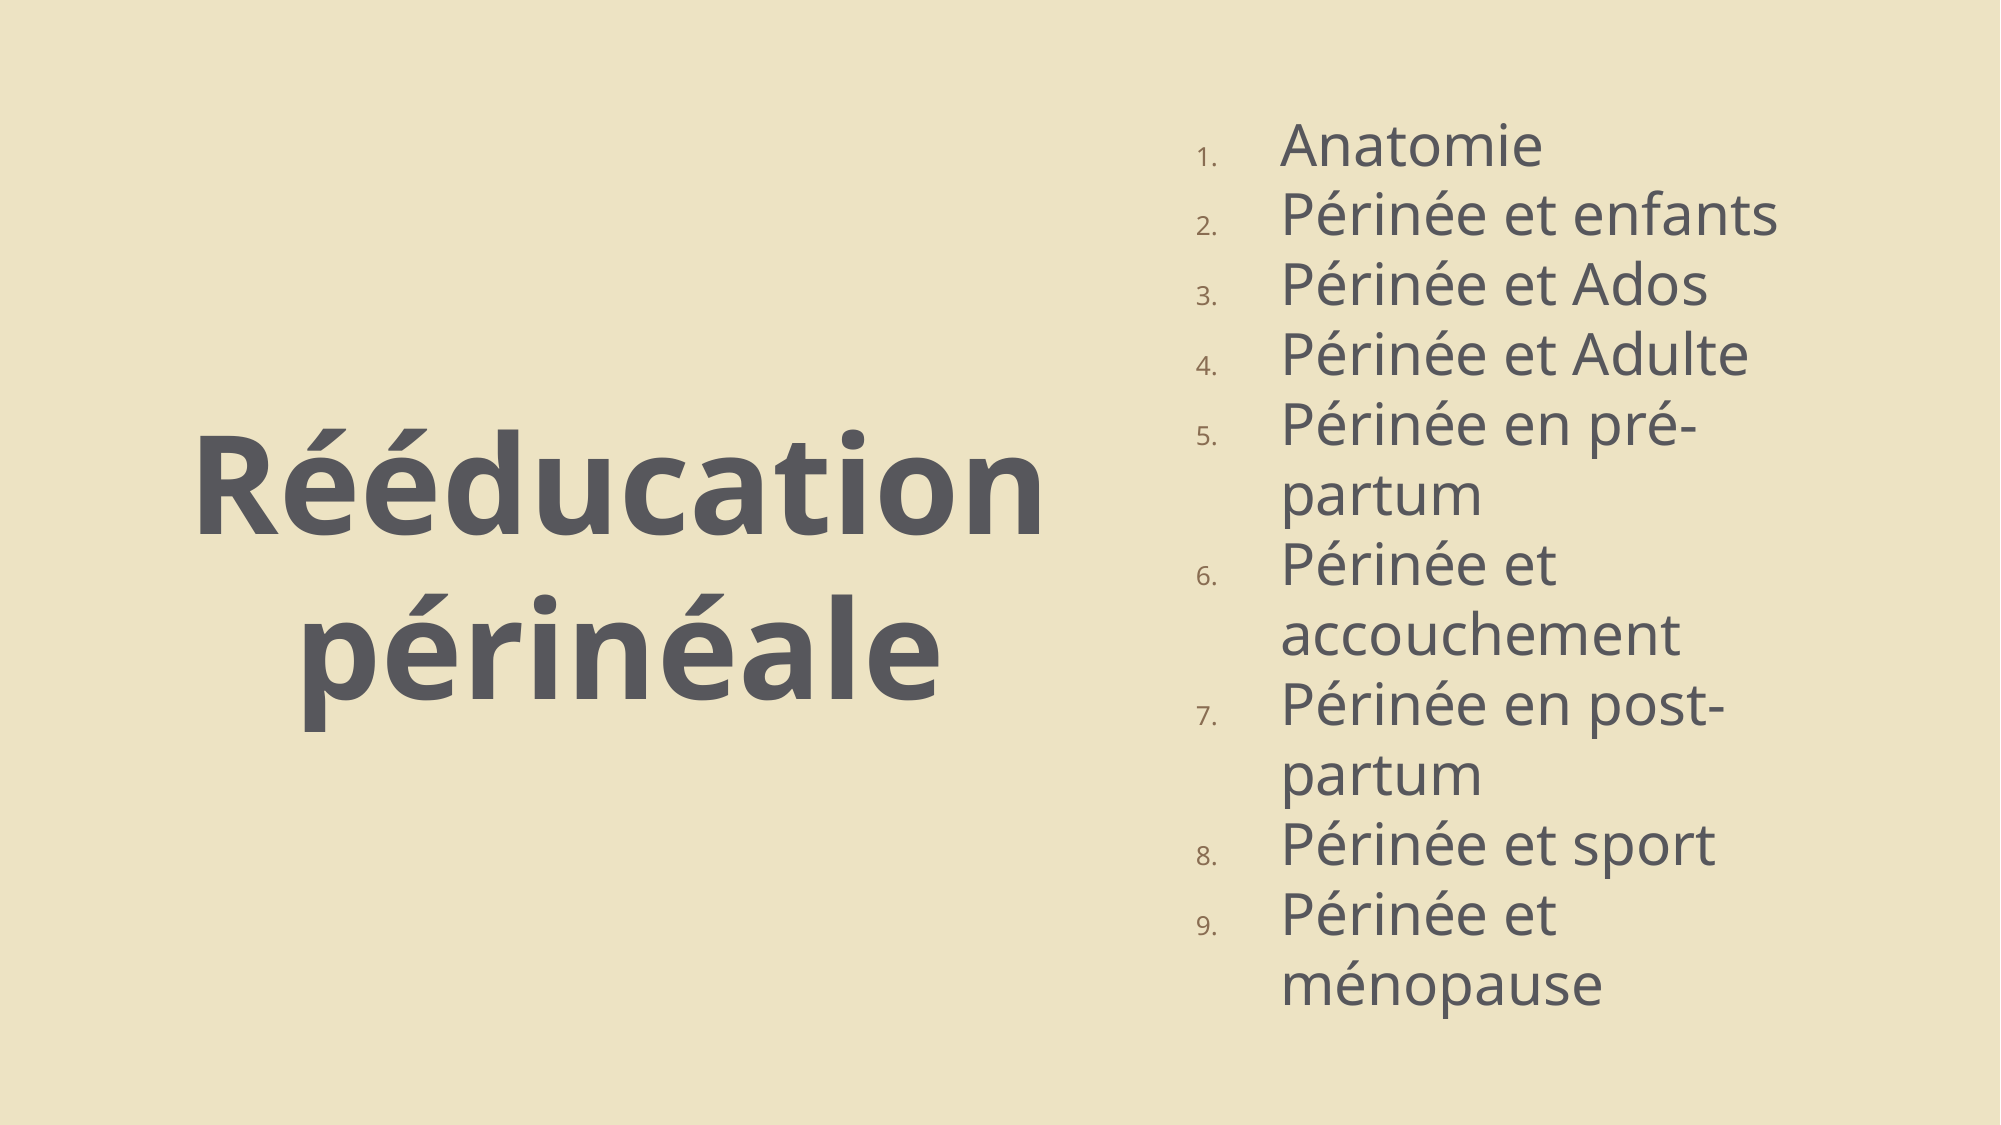

# Rééducation périnéale
Anatomie
Périnée et enfants
Périnée et Ados
Périnée et Adulte
Périnée en pré-partum
Périnée et accouchement
Périnée en post-partum
Périnée et sport
Périnée et ménopause